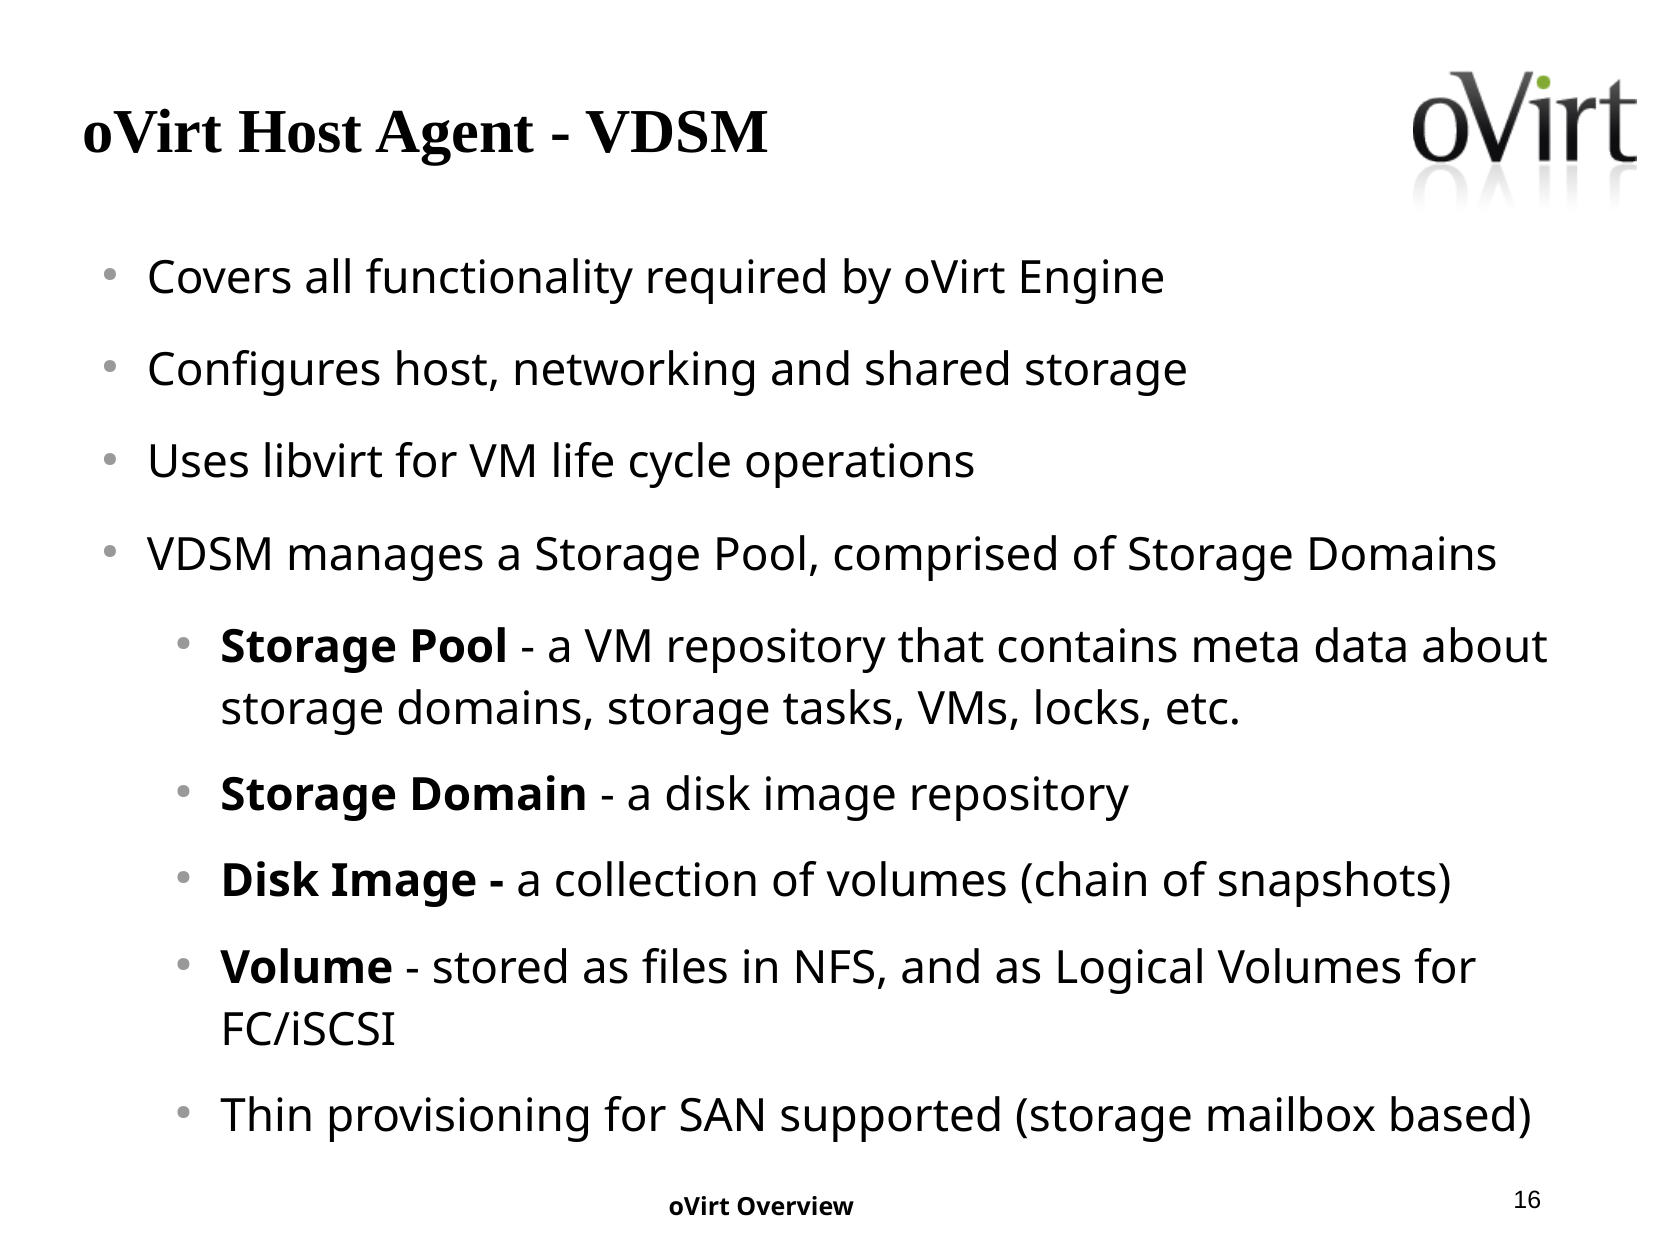

# oVirt Host Agent - VDSM
Covers all functionality required by oVirt Engine
Configures host, networking and shared storage
Uses libvirt for VM life cycle operations
VDSM manages a Storage Pool, comprised of Storage Domains
Storage Pool - a VM repository that contains meta data about storage domains, storage tasks, VMs, locks, etc.
Storage Domain - a disk image repository
Disk Image - a collection of volumes (chain of snapshots)
Volume - stored as files in NFS, and as Logical Volumes for FC/iSCSI
Thin provisioning for SAN supported (storage mailbox based)